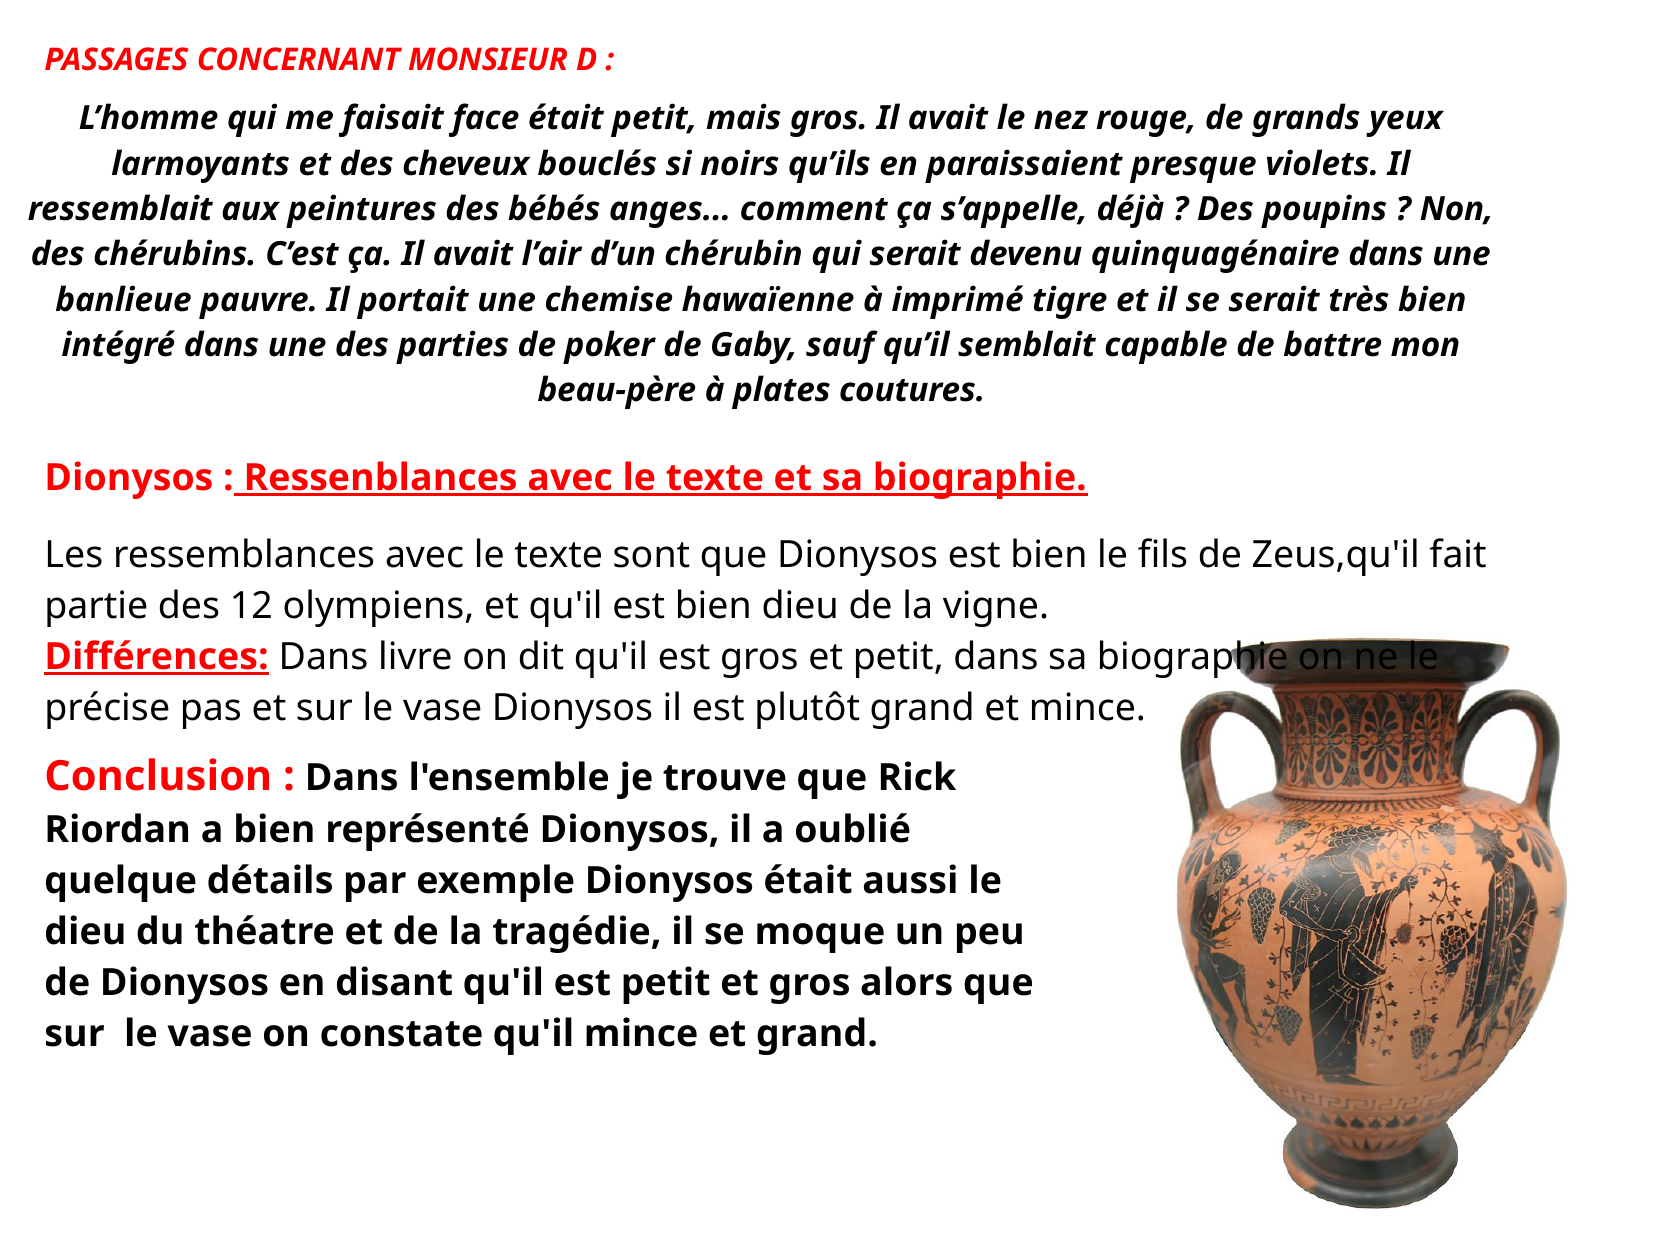

L’homme qui me faisait face était petit, mais gros. Il avait le nez rouge, de grands yeux larmoyants et des cheveux bouclés si noirs qu’ils en paraissaient presque violets. Il ressemblait aux peintures des bébés anges... comment ça s’appelle, déjà ? Des poupins ? Non, des chérubins. C’est ça. Il avait l’air d’un chérubin qui serait devenu quinquagénaire dans une banlieue pauvre. Il portait une chemise hawaïenne à imprimé tigre et il se serait très bien intégré dans une des parties de poker de Gaby, sauf qu’il semblait capable de battre mon beau-père à plates coutures.
#
PASSAGES CONCERNANT MONSIEUR D :
Dionysos : Ressenblances avec le texte et sa biographie.
Les ressemblances avec le texte sont que Dionysos est bien le fils de Zeus,qu'il fait partie des 12 olympiens, et qu'il est bien dieu de la vigne.
Différences: Dans livre on dit qu'il est gros et petit, dans sa biographie on ne le précise pas et sur le vase Dionysos il est plutôt grand et mince.
Conclusion : Dans l'ensemble je trouve que Rick Riordan a bien représenté Dionysos, il a oublié quelque détails par exemple Dionysos était aussi le dieu du théatre et de la tragédie, il se moque un peu de Dionysos en disant qu'il est petit et gros alors que sur le vase on constate qu'il mince et grand.